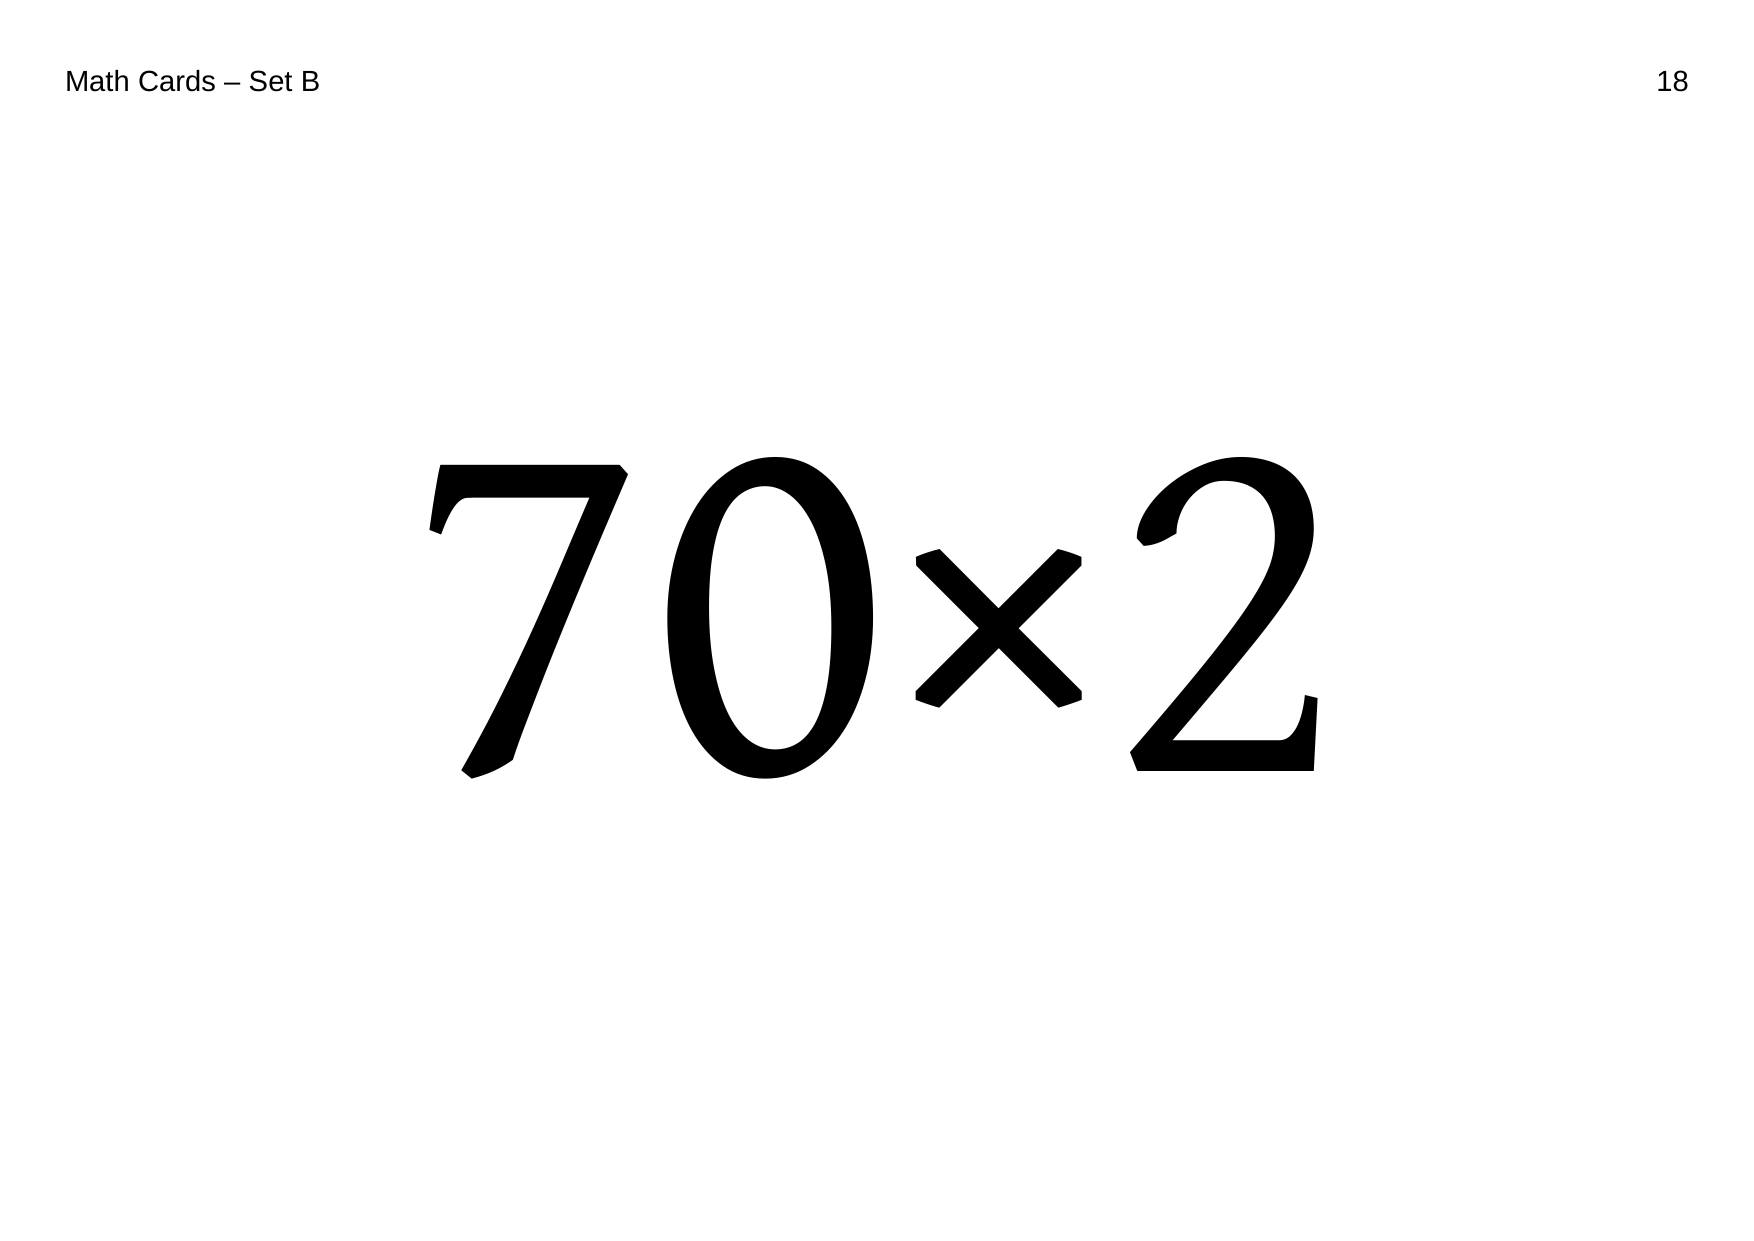

Math Cards – Set B
18
70×2